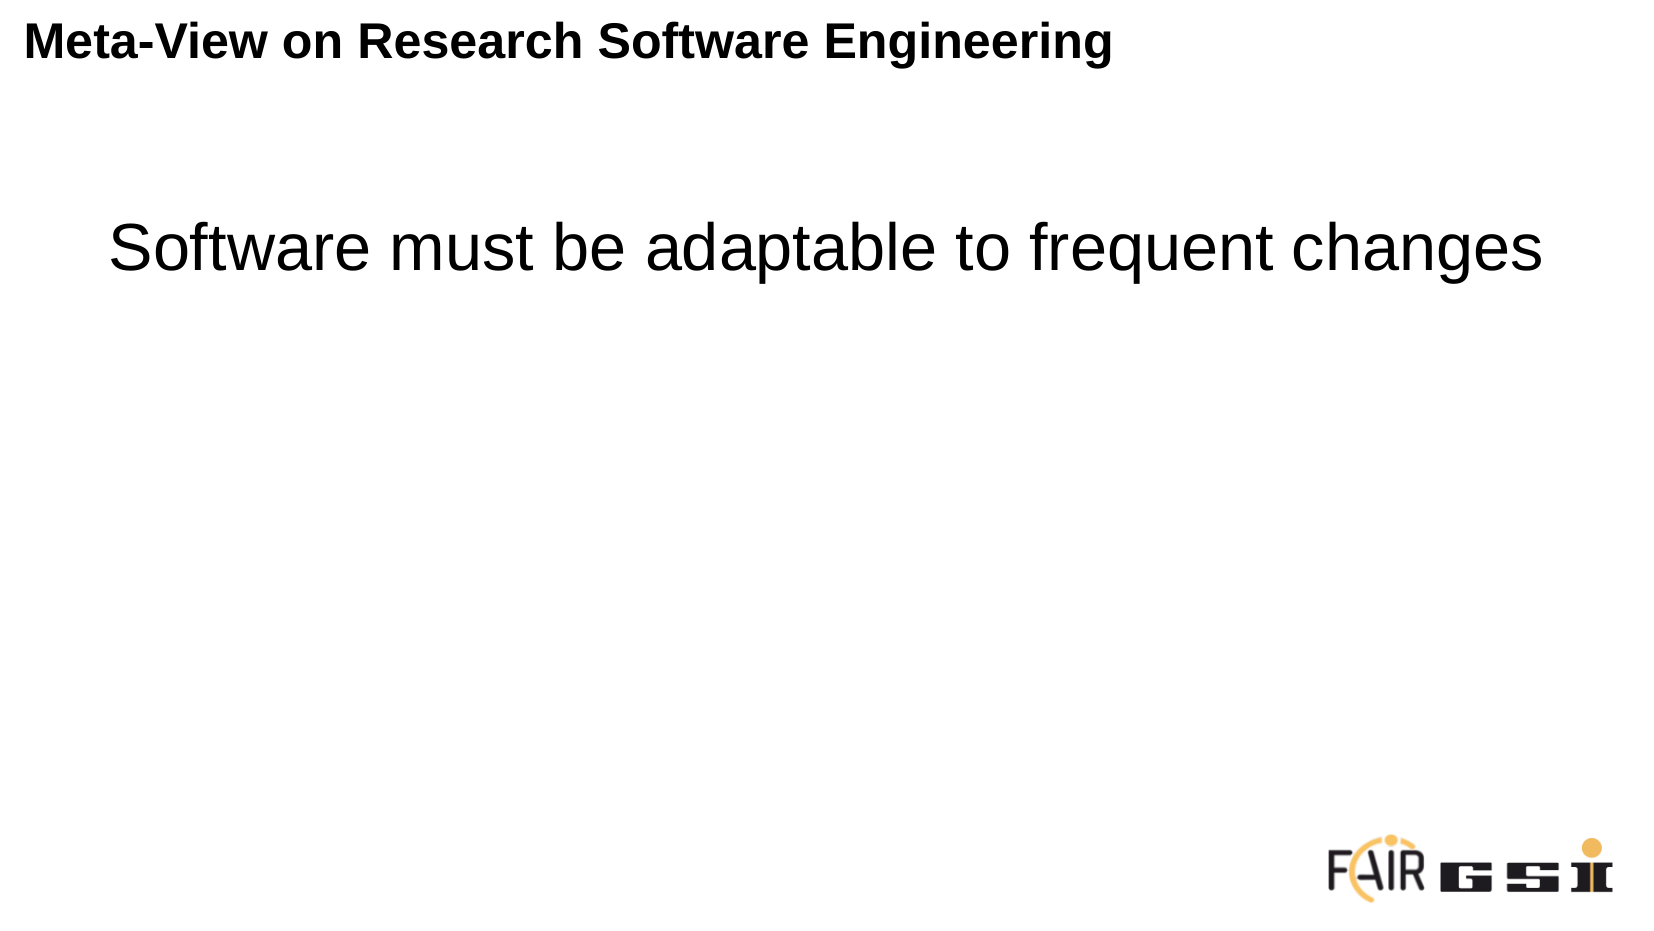

# Meta-View on Research Software Engineering
Software must be adaptable to frequent changes